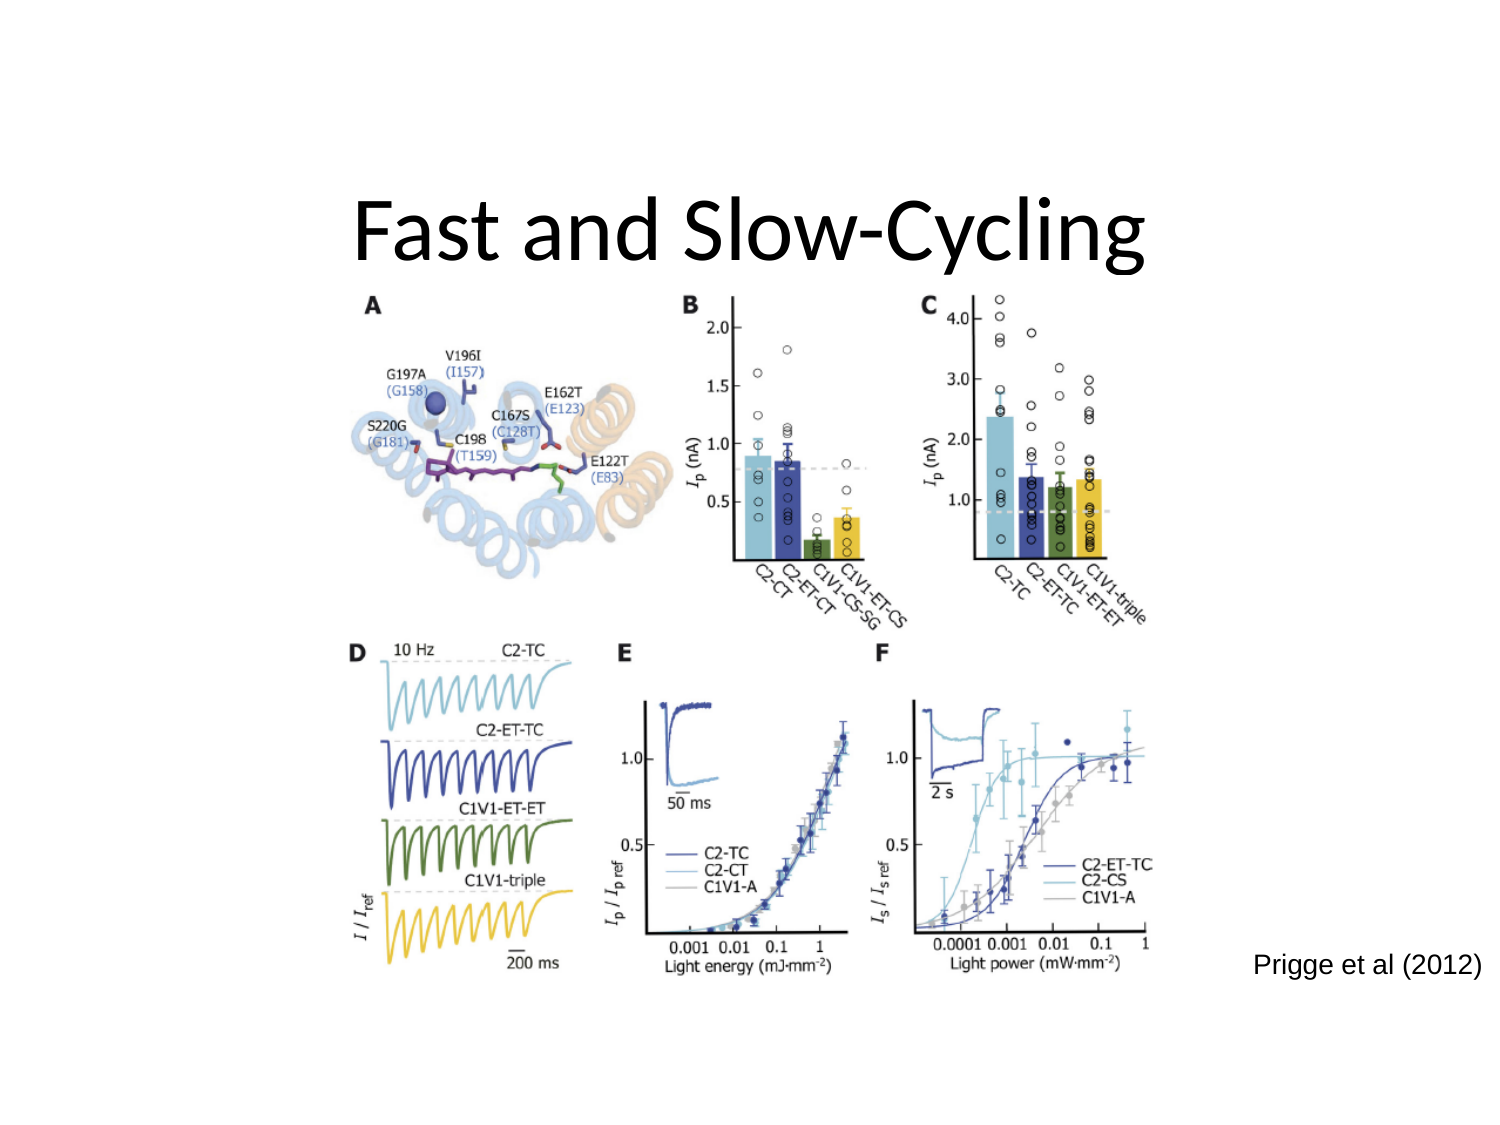

# Fast and Slow-Cycling
Prigge et al (2012)